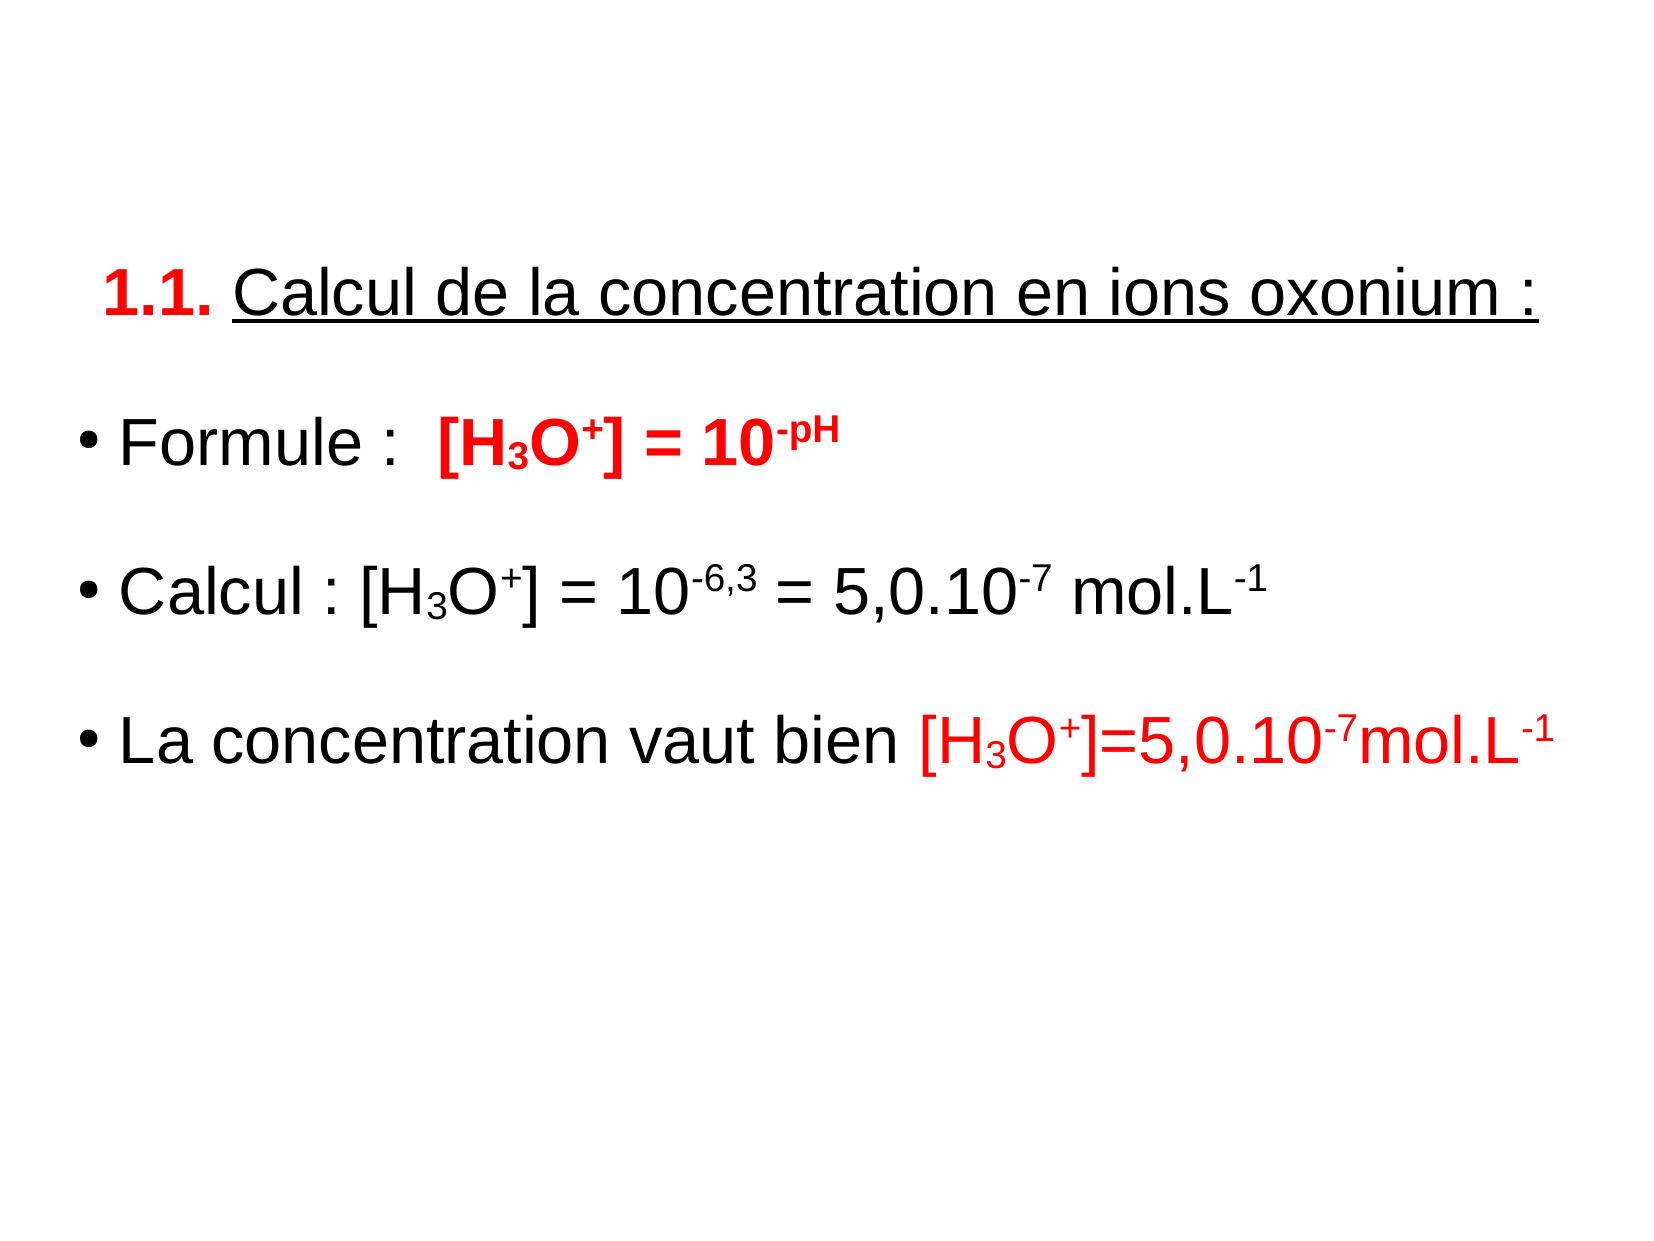

# 1.1. Calcul de la concentration en ions oxonium :
 Formule : [H3O+] = 10-pH
 Calcul : [H3O+] = 10-6,3 = 5,0.10-7 mol.L-1
 La concentration vaut bien [H3O+]=5,0.10-7mol.L-1